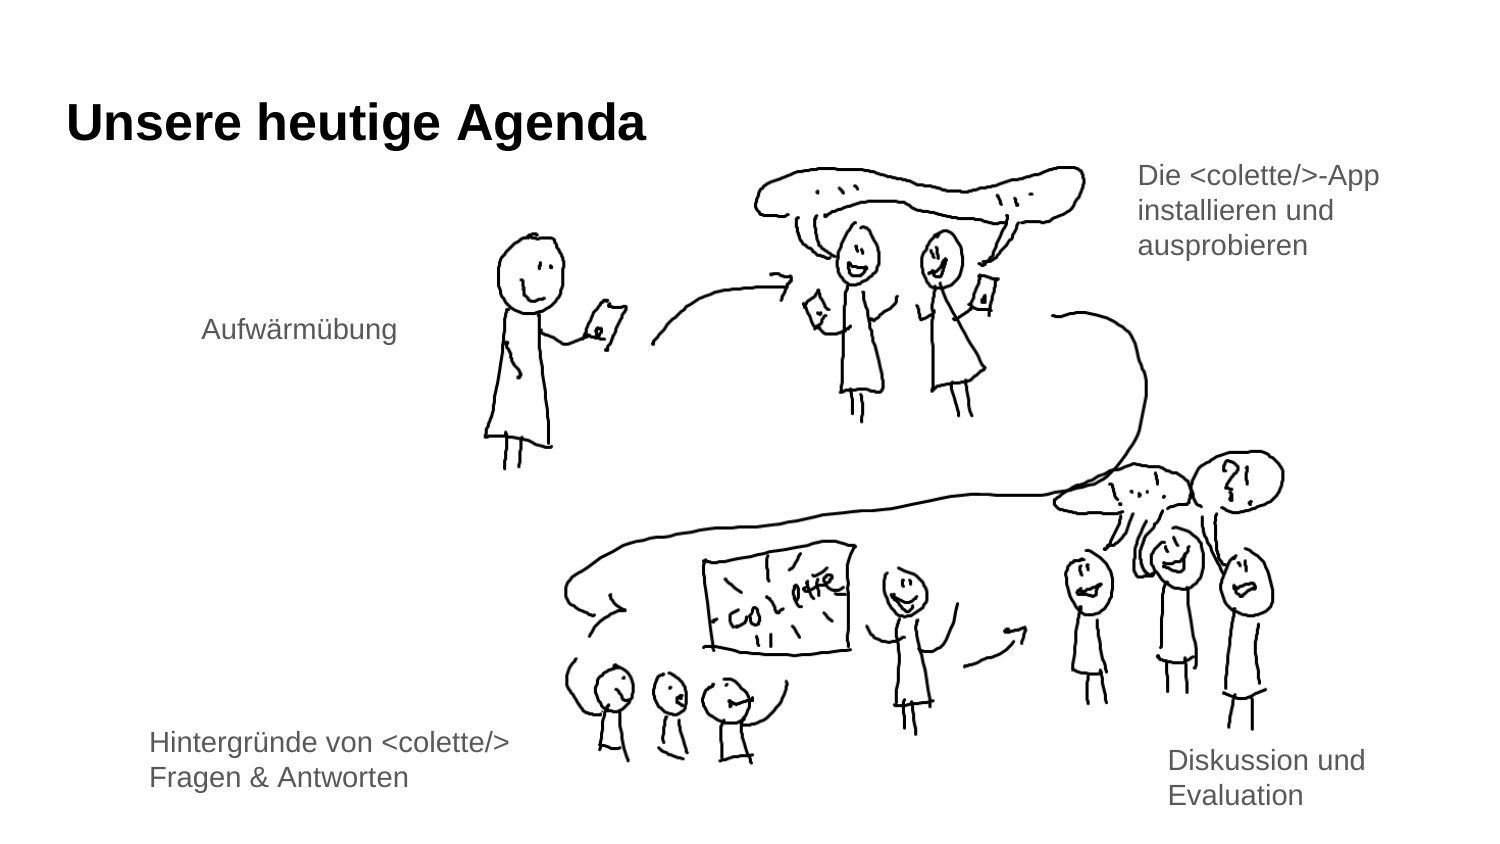

# Unsere heutige Agenda
Die <colette/>-App installieren und ausprobieren
Aufwärmübung
Hintergründe von <colette/>
Fragen & Antworten
Diskussion und Evaluation